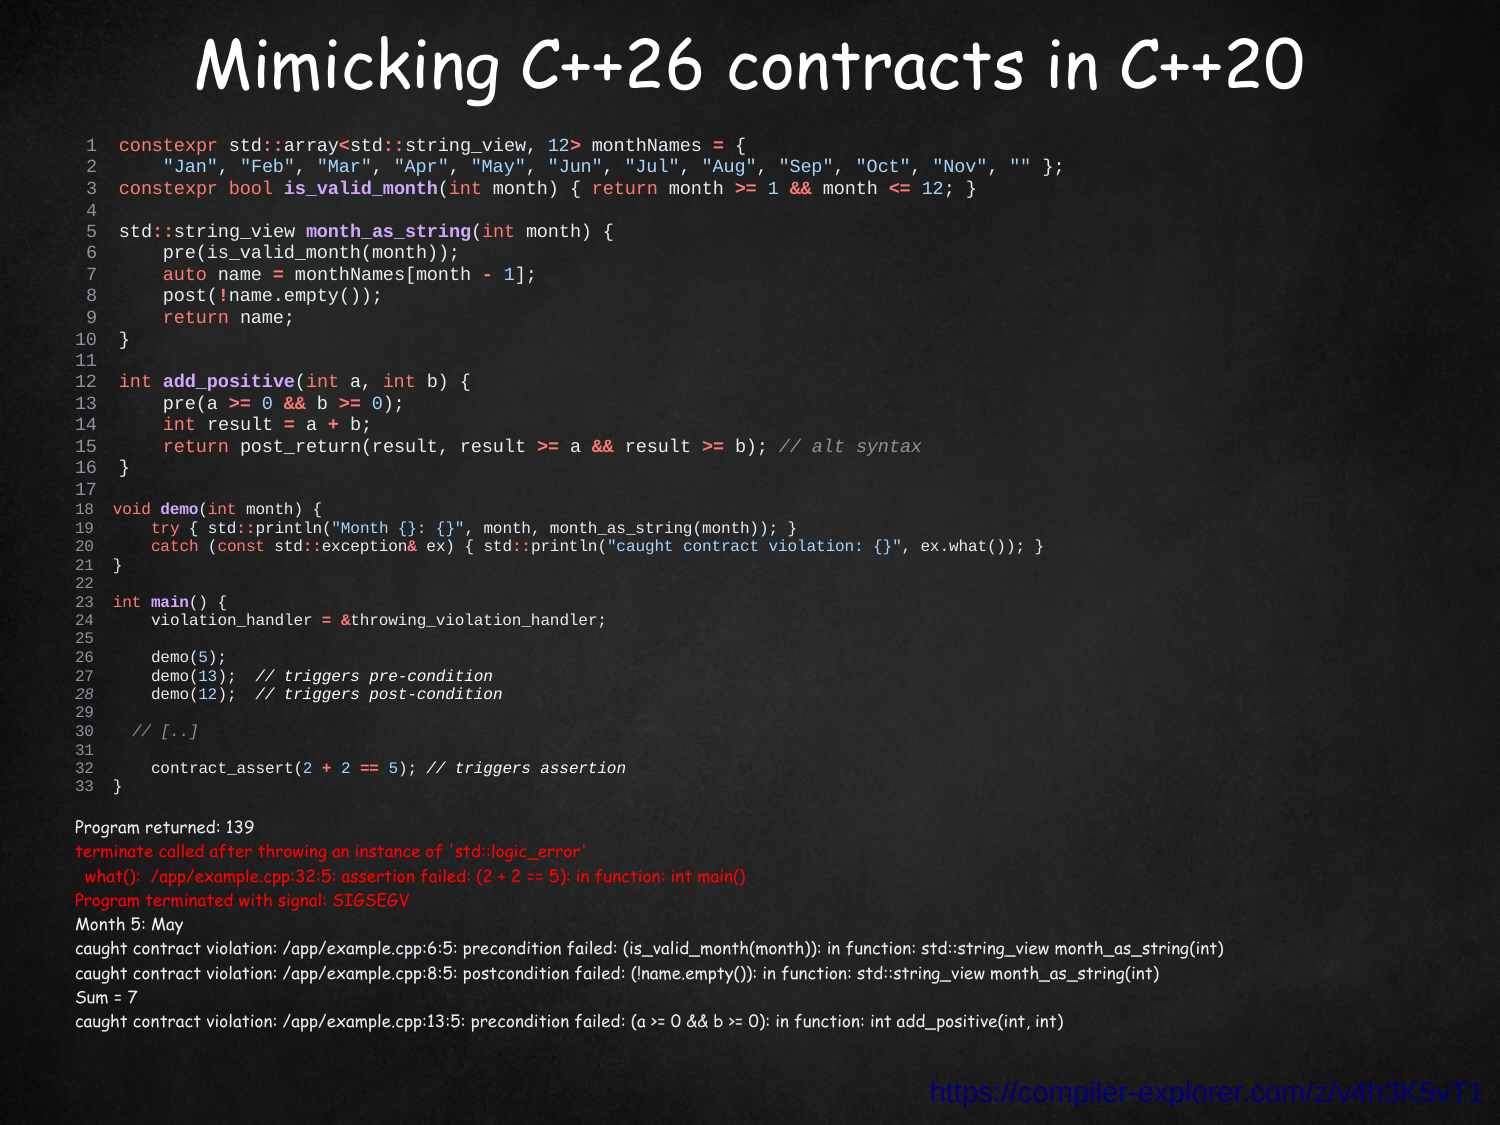

# Mimicking C++26 contracts in C++20
 1 constexpr std::array<std::string_view, 12> monthNames = {
 2 "Jan", "Feb", "Mar", "Apr", "May", "Jun", "Jul", "Aug", "Sep", "Oct", "Nov", "" };
 3 constexpr bool is_valid_month(int month) { return month >= 1 && month <= 12; }
 4
 5 std::string_view month_as_string(int month) {
 6 pre(is_valid_month(month));
 7 auto name = monthNames[month - 1];
 8 post(!name.empty());
 9 return name;
10 }
11
12 int add_positive(int a, int b) {
13 pre(a >= 0 && b >= 0);
14 int result = a + b;
15 return post_return(result, result >= a && result >= b); // alt syntax
16 }
17
18 void demo(int month) {
19 try { std::println("Month {}: {}", month, month_as_string(month)); }
20 catch (const std::exception& ex) { std::println("caught contract violation: {}", ex.what()); }
21 }
22
23 int main() {
24 violation_handler = &throwing_violation_handler;
25
26 demo(5);
27 demo(13); // triggers pre-condition
28 demo(12); // triggers post-condition
29
30 // [..]
31
32 contract_assert(2 + 2 == 5); // triggers assertion
33 }
Program returned: 139
terminate called after throwing an instance of 'std::logic_error'
 what(): /app/example.cpp:32:5: assertion failed: (2 + 2 == 5): in function: int main()
Program terminated with signal: SIGSEGV
Month 5: May
caught contract violation: /app/example.cpp:6:5: precondition failed: (is_valid_month(month)): in function: std::string_view month_as_string(int)
caught contract violation: /app/example.cpp:8:5: postcondition failed: (!name.empty()): in function: std::string_view month_as_string(int)
Sum = 7
caught contract violation: /app/example.cpp:13:5: precondition failed: (a >= 0 && b >= 0): in function: int add_positive(int, int)
https://compiler-explorer.com/z/v4h3K5vT1